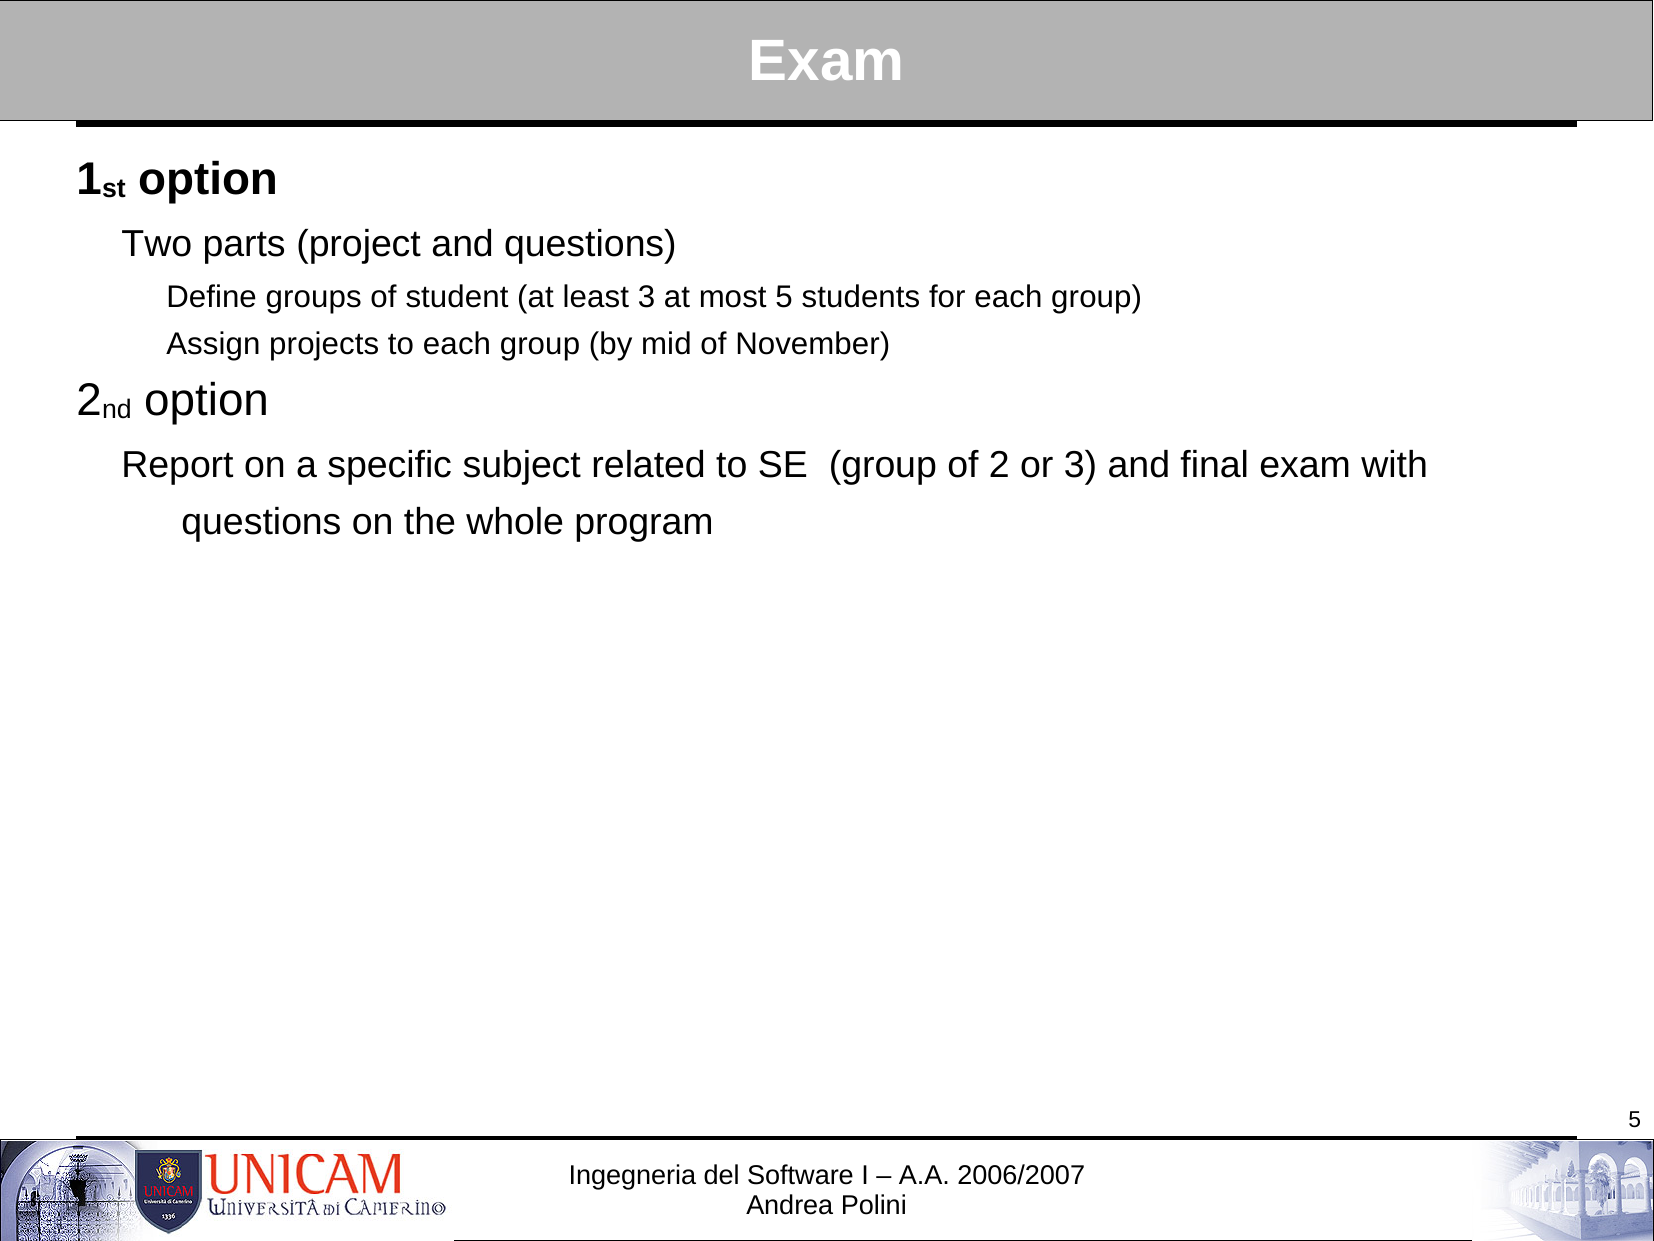

# Exam
1st option
Two parts (project and questions)
Define groups of student (at least 3 at most 5 students for each group)
Assign projects to each group (by mid of November)
2nd option
Report on a specific subject related to SE (group of 2 or 3) and final exam with questions on the whole program
5